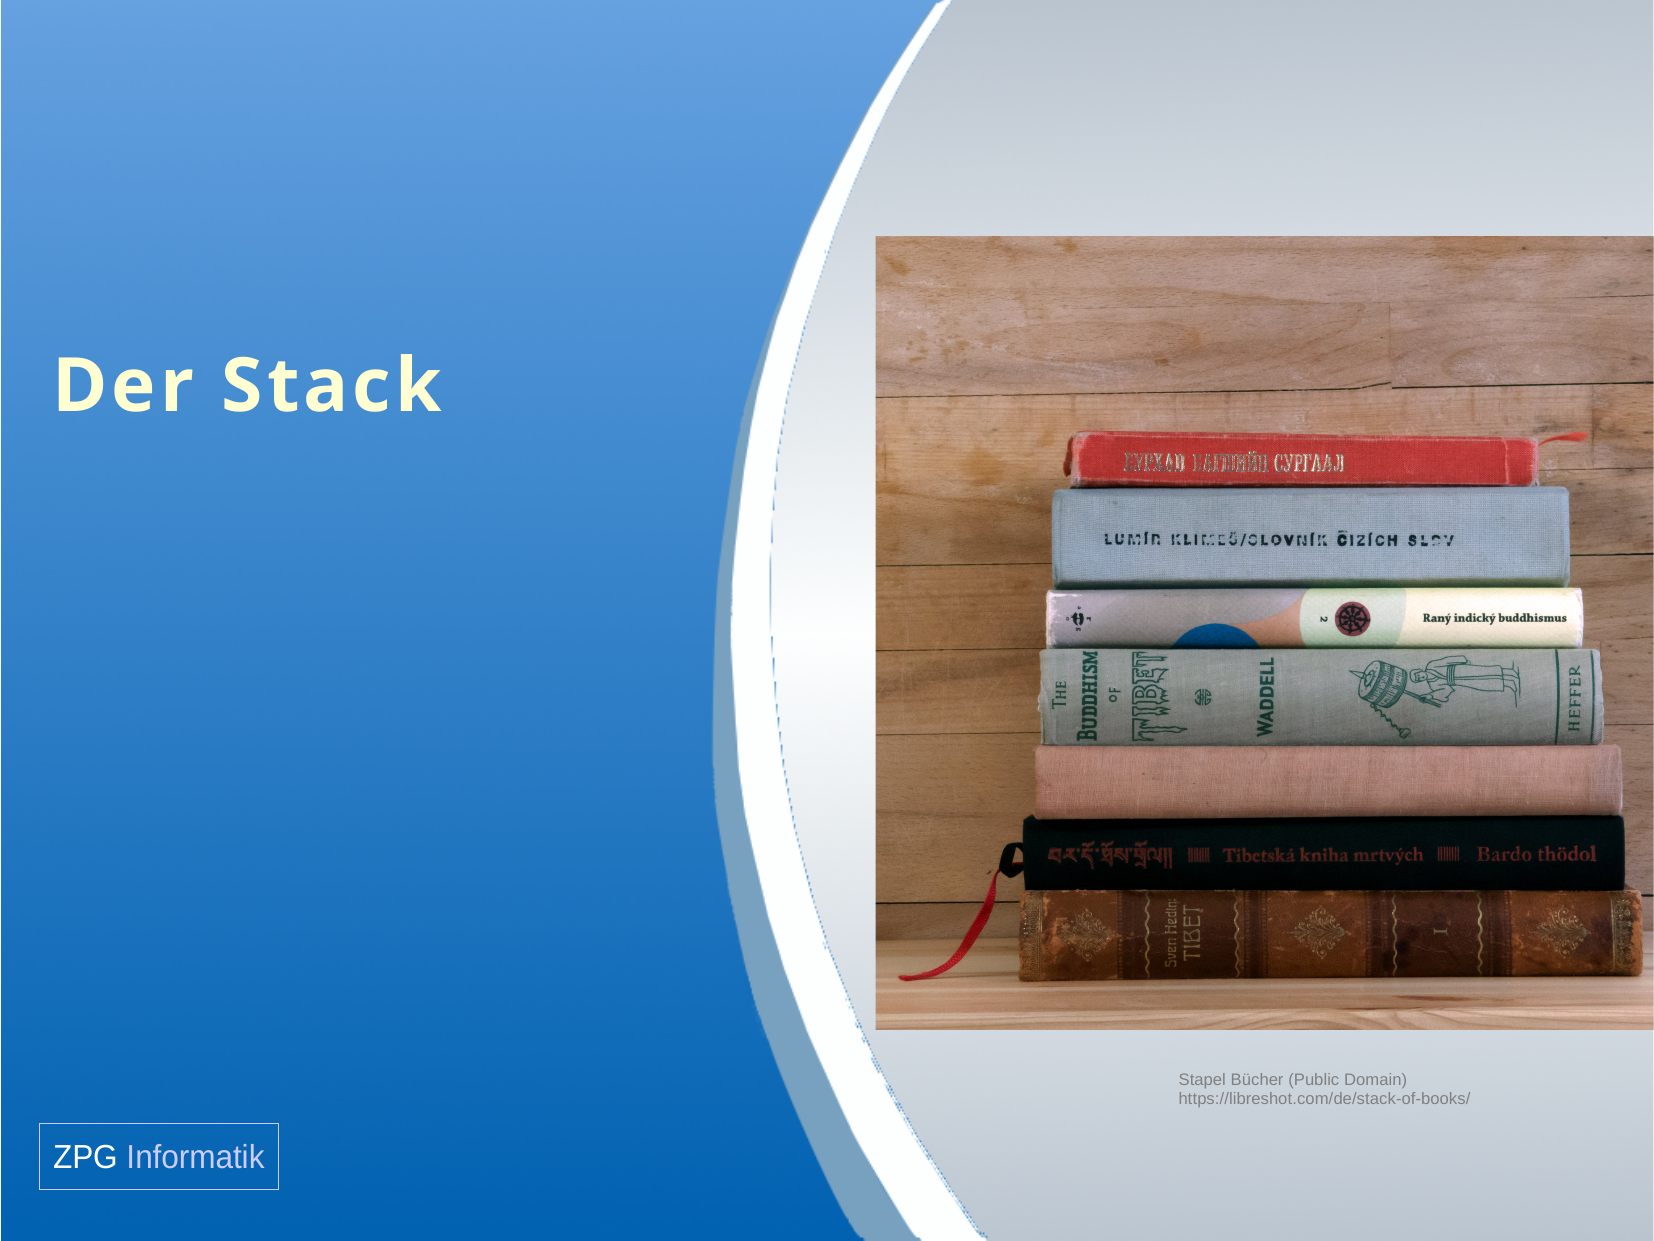

Der Stack
Stapel Bücher (Public Domain)
https://libreshot.com/de/stack-of-books/
ZPG Informatik
1